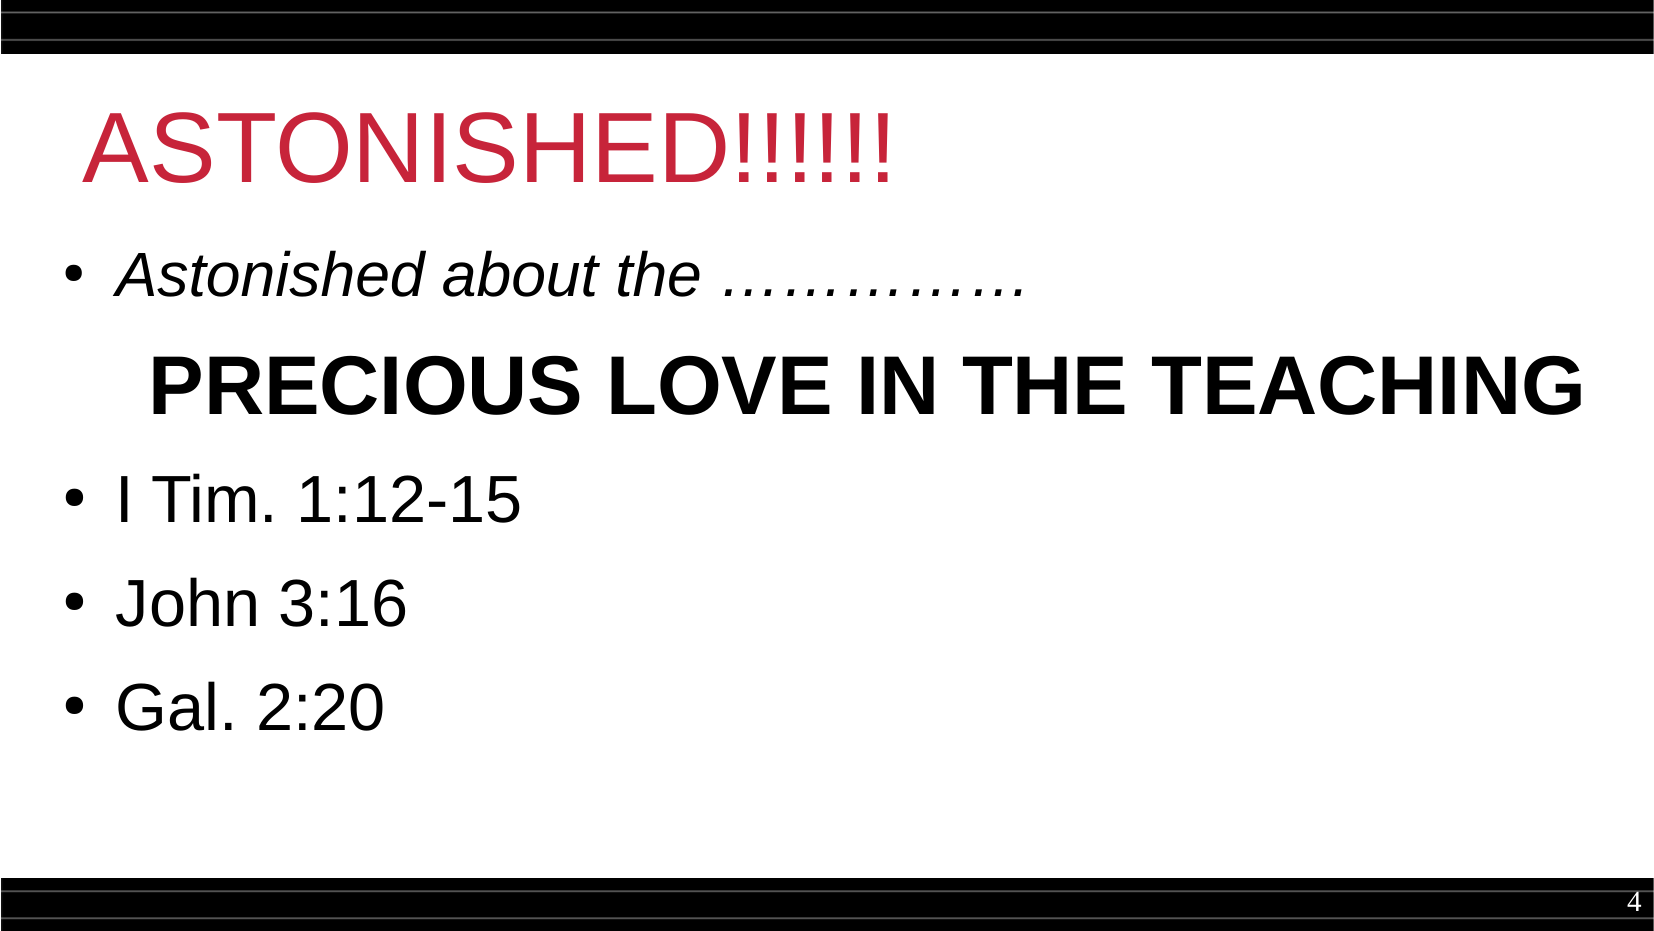

# ASTONISHED!!!!!!
Astonished about the ……………
PRECIOUS LOVE IN THE TEACHING
I Tim. 1:12-15
John 3:16
Gal. 2:20